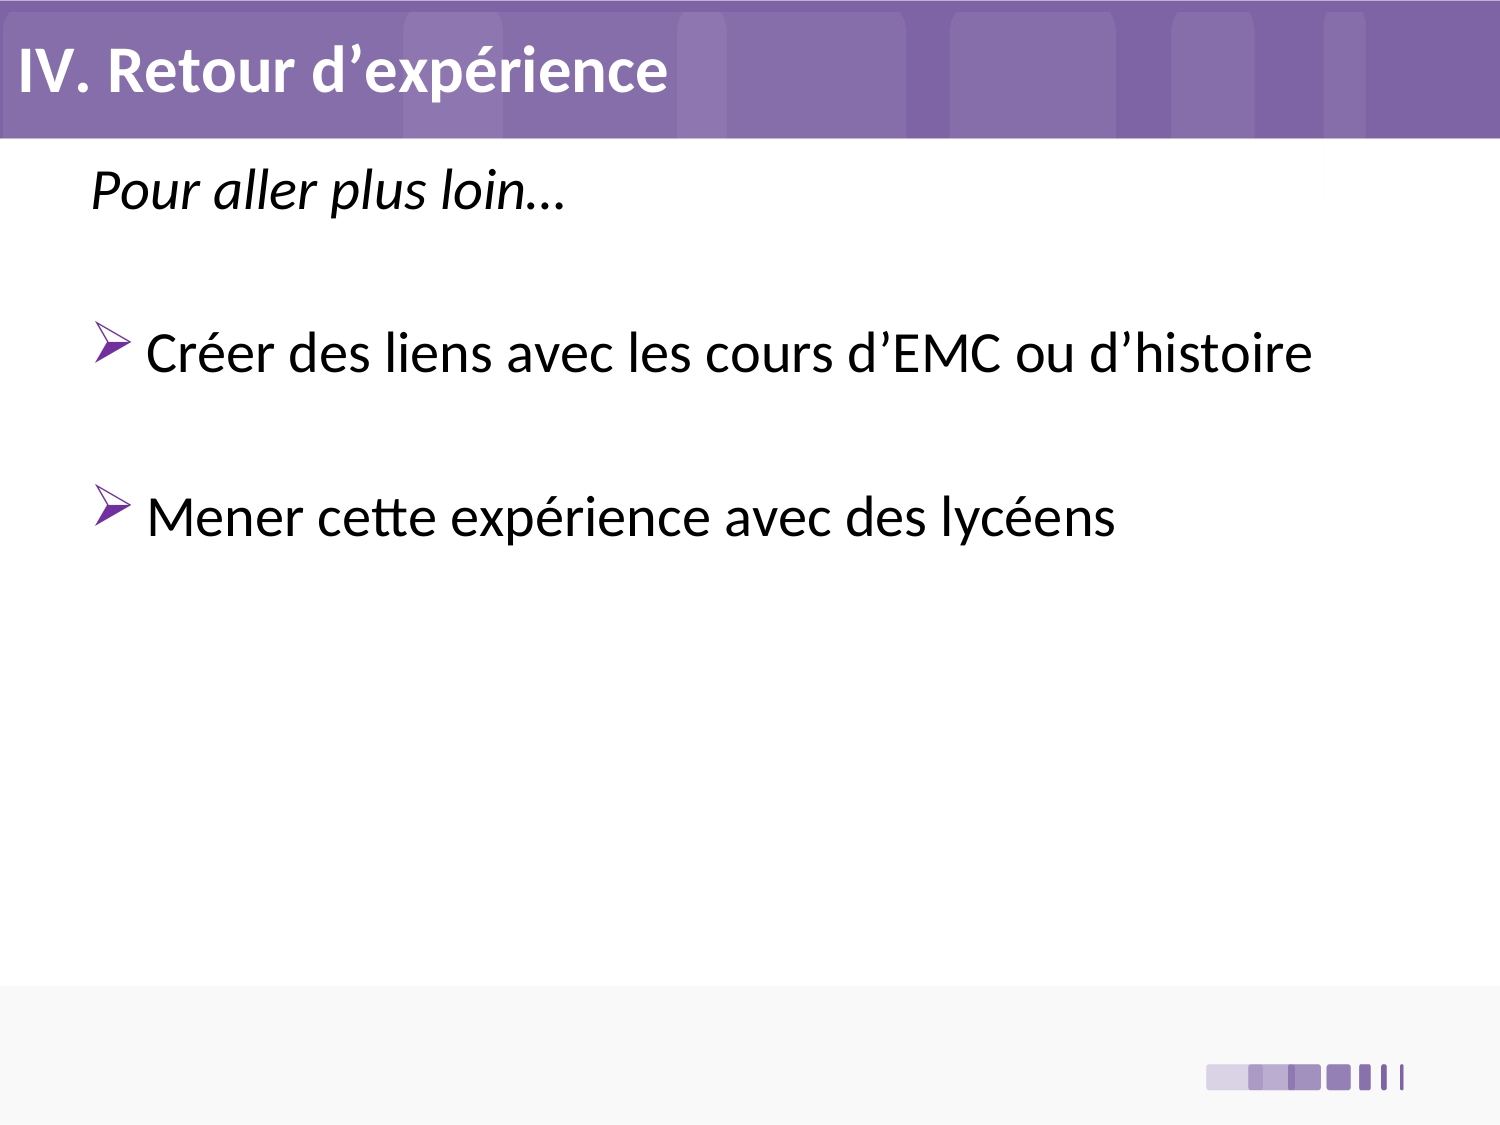

IV. Retour d’expérience
Pour aller plus loin…
Créer des liens avec les cours d’EMC ou d’histoire
Mener cette expérience avec des lycéens